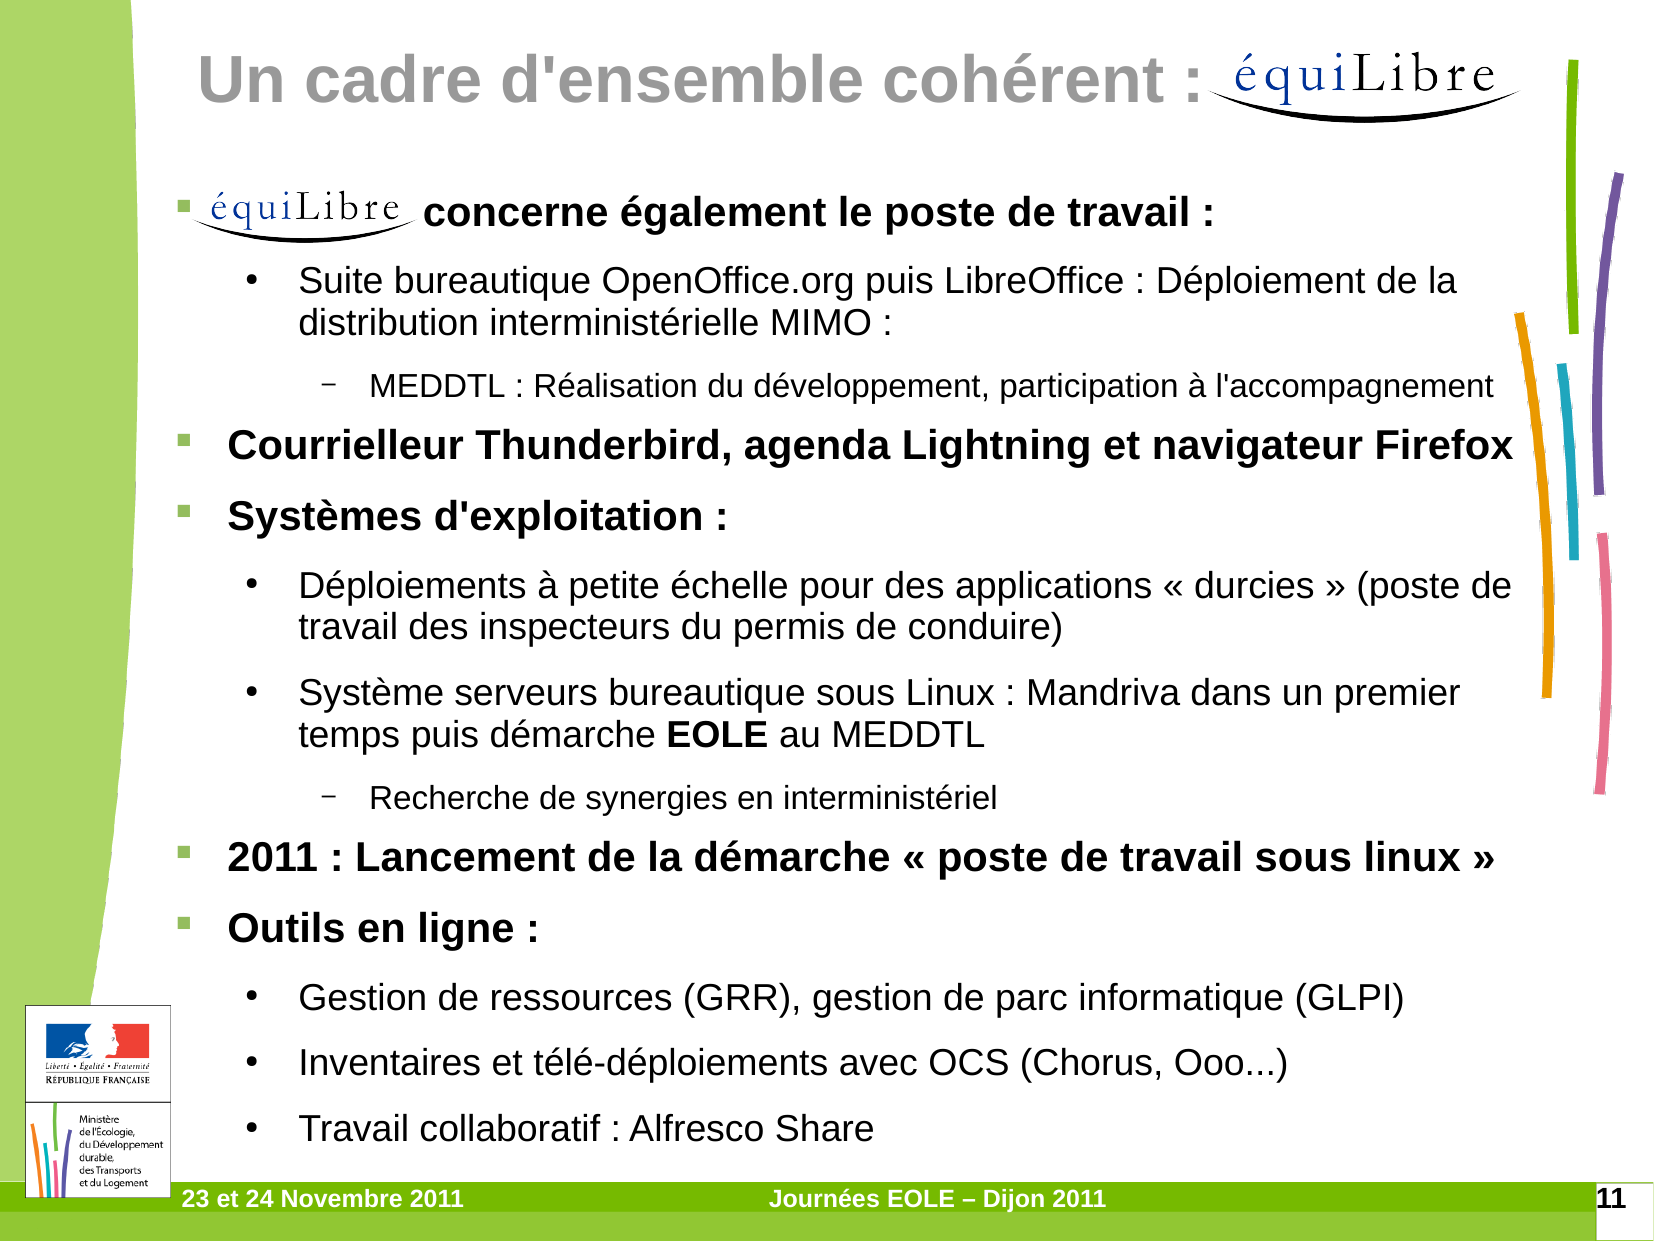

# Un cadre d'ensemble cohérent :
 concerne également le poste de travail :
Suite bureautique OpenOffice.org puis LibreOffice : Déploiement de la distribution interministérielle MIMO :
MEDDTL : Réalisation du développement, participation à l'accompagnement
Courrielleur Thunderbird, agenda Lightning et navigateur Firefox
Systèmes d'exploitation :
Déploiements à petite échelle pour des applications « durcies » (poste de travail des inspecteurs du permis de conduire)
Système serveurs bureautique sous Linux : Mandriva dans un premier temps puis démarche EOLE au MEDDTL
Recherche de synergies en interministériel
2011 : Lancement de la démarche « poste de travail sous linux »
Outils en ligne :
Gestion de ressources (GRR), gestion de parc informatique (GLPI)
Inventaires et télé-déploiements avec OCS (Chorus, Ooo...)
Travail collaboratif : Alfresco Share
11
 SG/SPSSI/PSI septembre 2011
Schéma directeur des SI